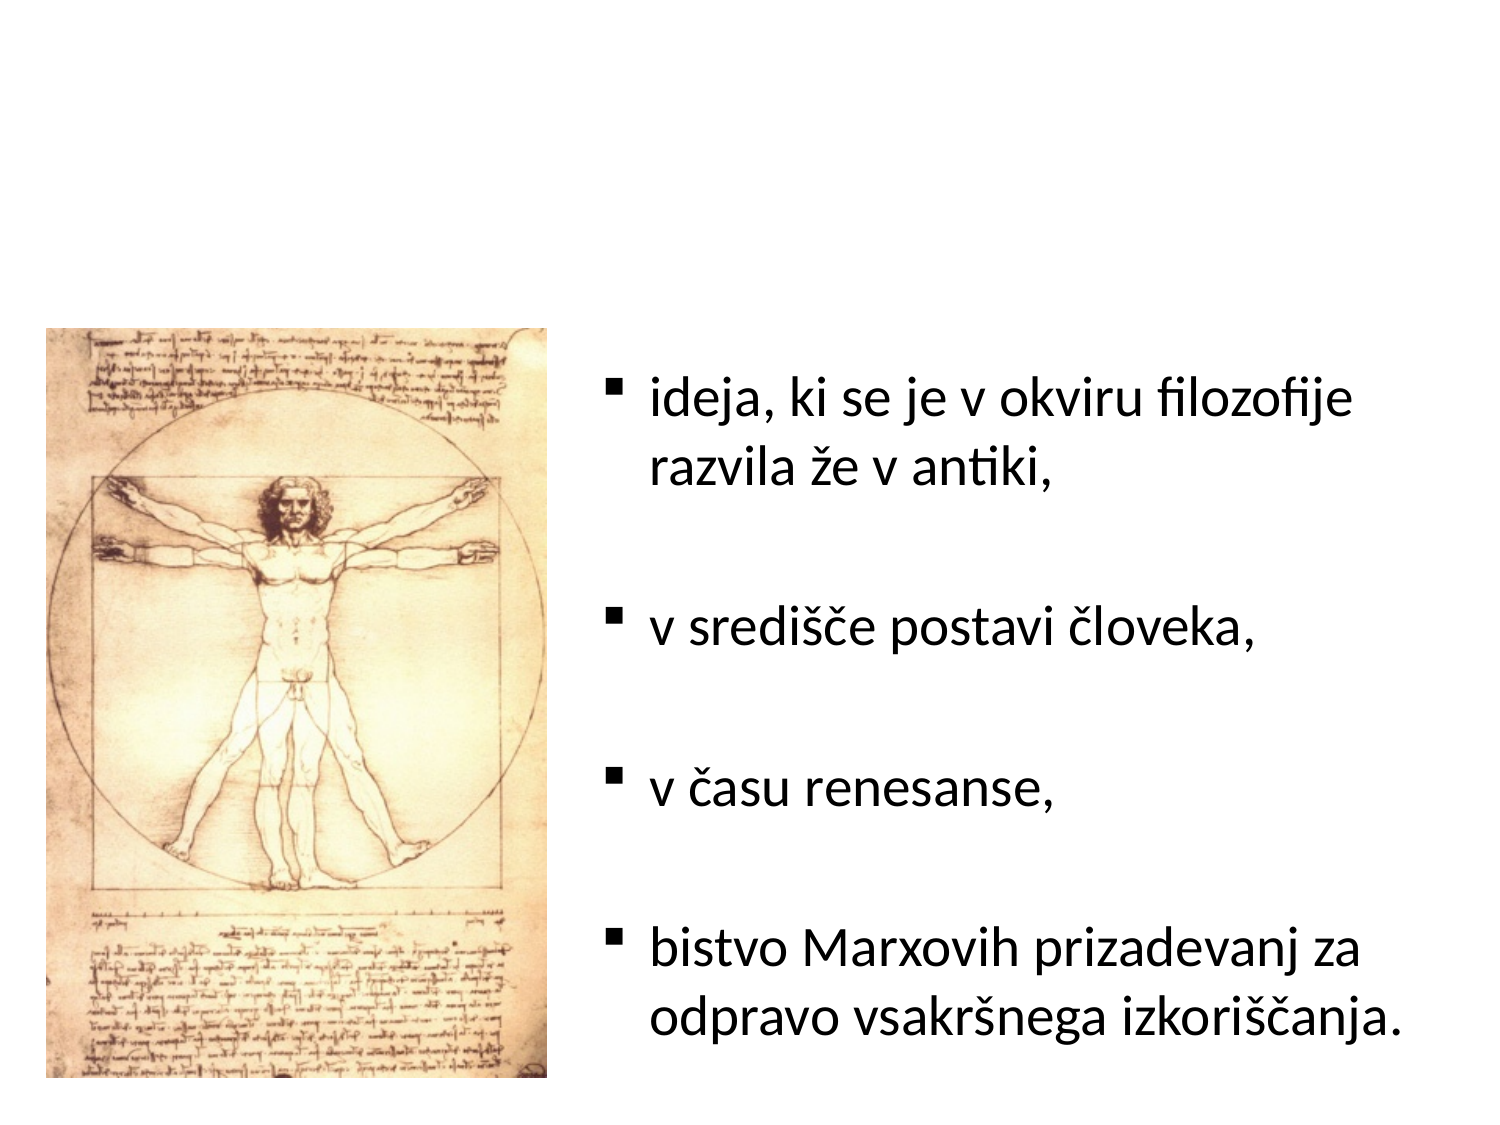

# Humanizem
ideja, ki se je v okviru filozofije razvila že v antiki,
v središče postavi človeka,
v času renesanse,
bistvo Marxovih prizadevanj za odpravo vsakršnega izkoriščanja.